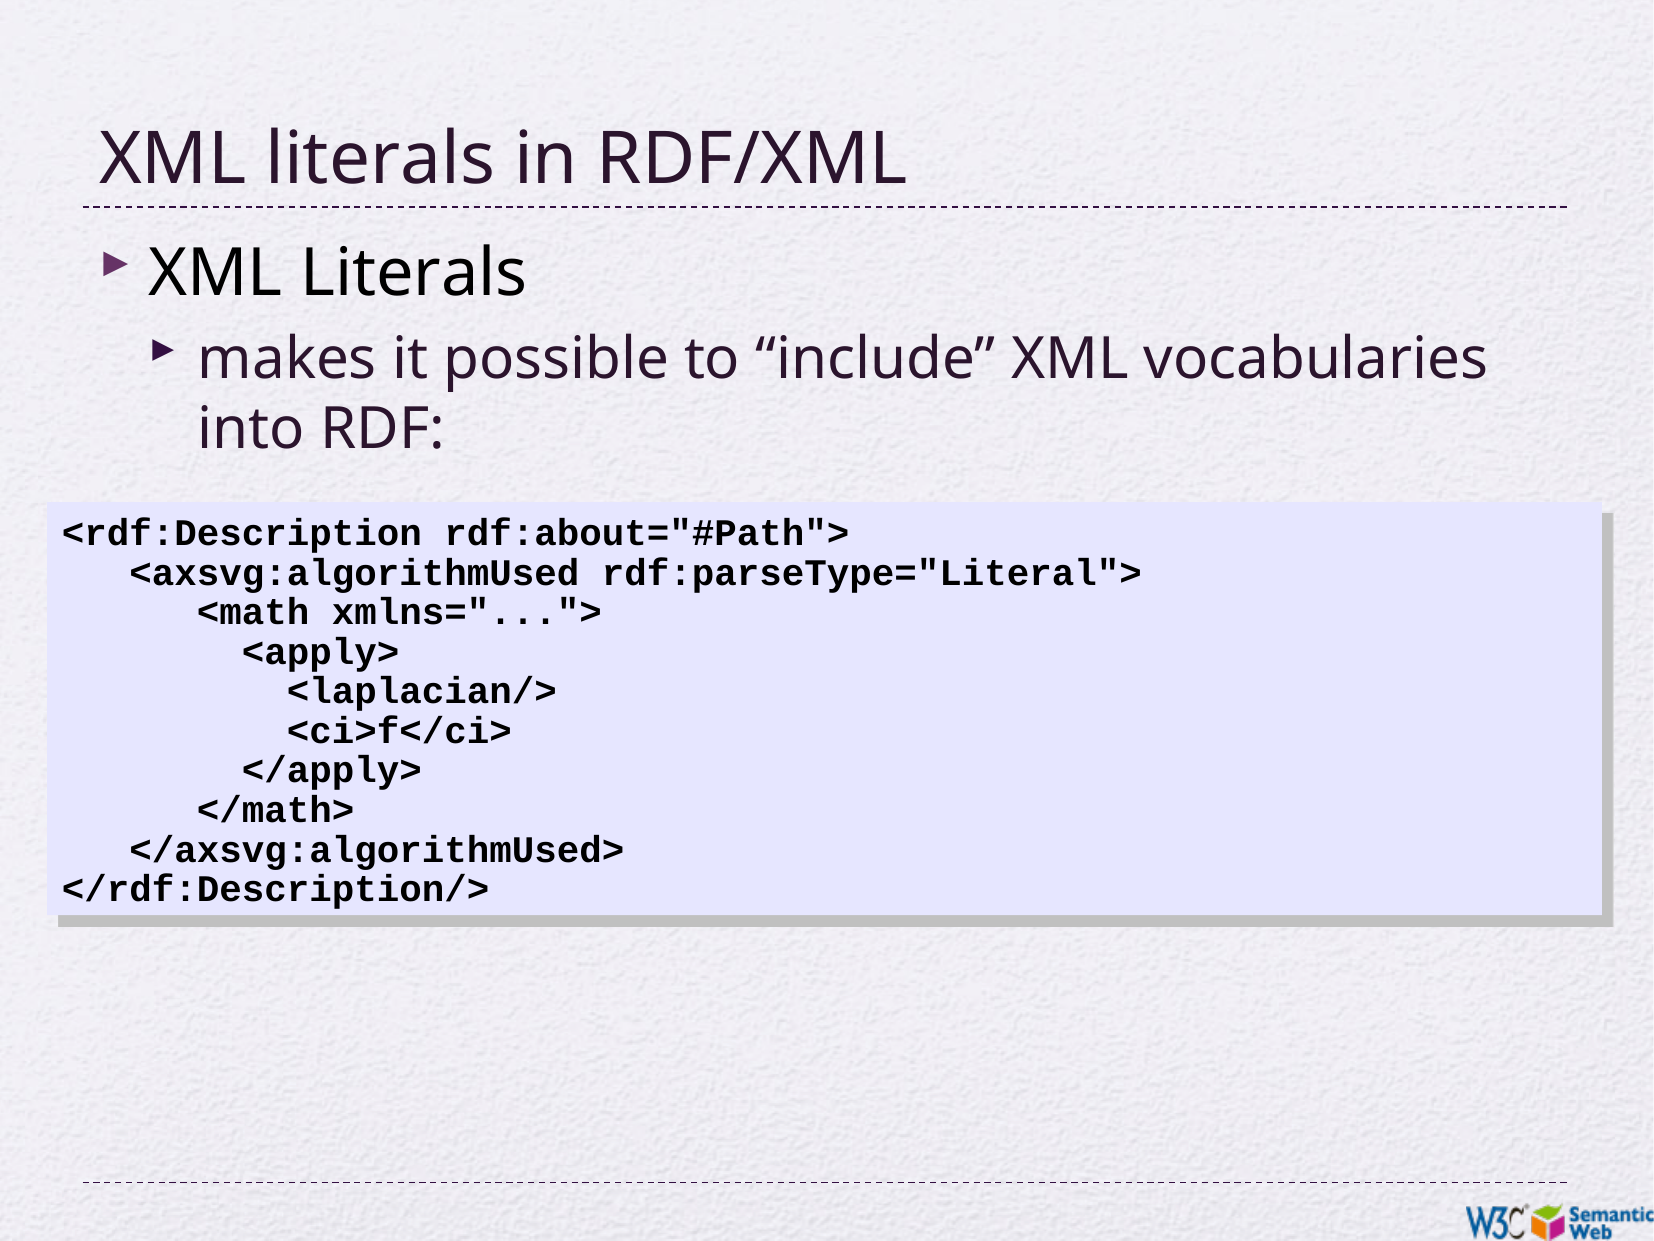

# XML literals in RDF/XML
XML Literals
makes it possible to “include” XML vocabularies into RDF:
<rdf:Description rdf:about="#Path">
 <axsvg:algorithmUsed rdf:parseType="Literal">
 <math xmlns="...">
 <apply>
 <laplacian/>
 <ci>f</ci>
 </apply>
 </math>
 </axsvg:algorithmUsed>
</rdf:Description/>